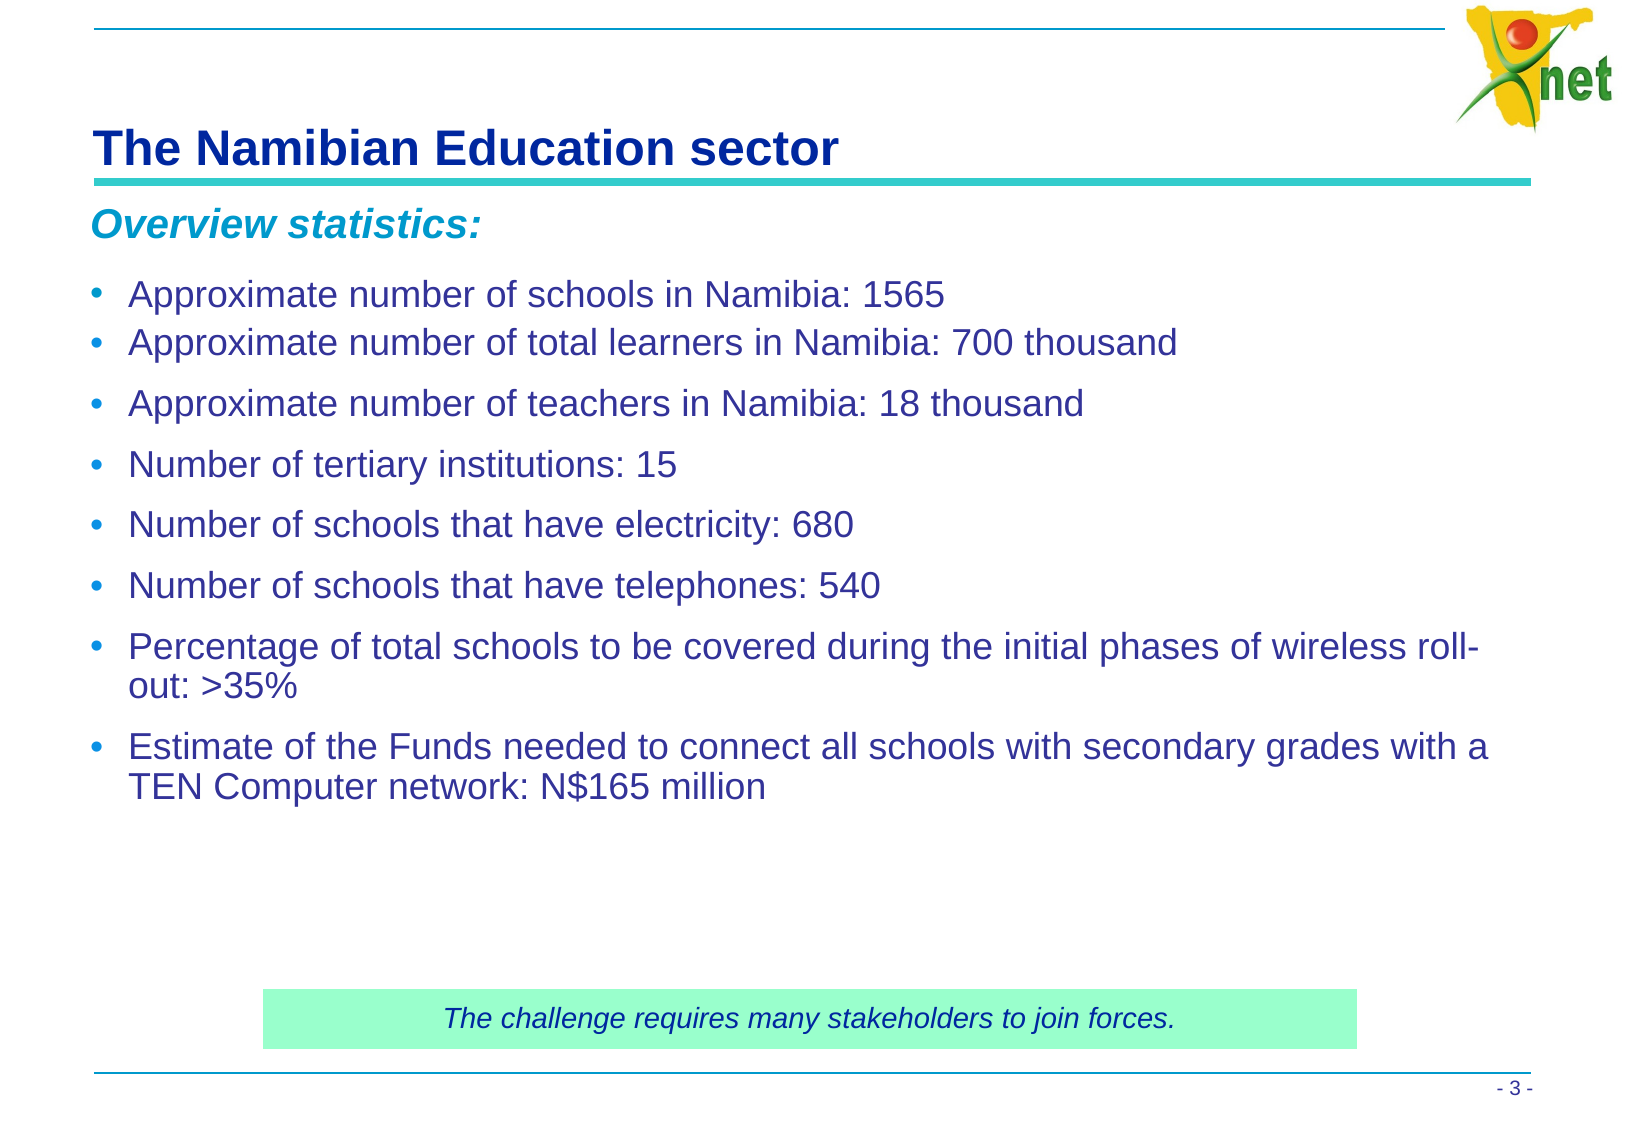

# The Namibian Education sector
Overview statistics:
Approximate number of schools in Namibia: 1565
Approximate number of total learners in Namibia: 700 thousand
Approximate number of teachers in Namibia: 18 thousand
Number of tertiary institutions: 15
Number of schools that have electricity: 680
Number of schools that have telephones: 540
Percentage of total schools to be covered during the initial phases of wireless roll-out: >35%
Estimate of the Funds needed to connect all schools with secondary grades with a TEN Computer network: N$165 million
The challenge requires many stakeholders to join forces.